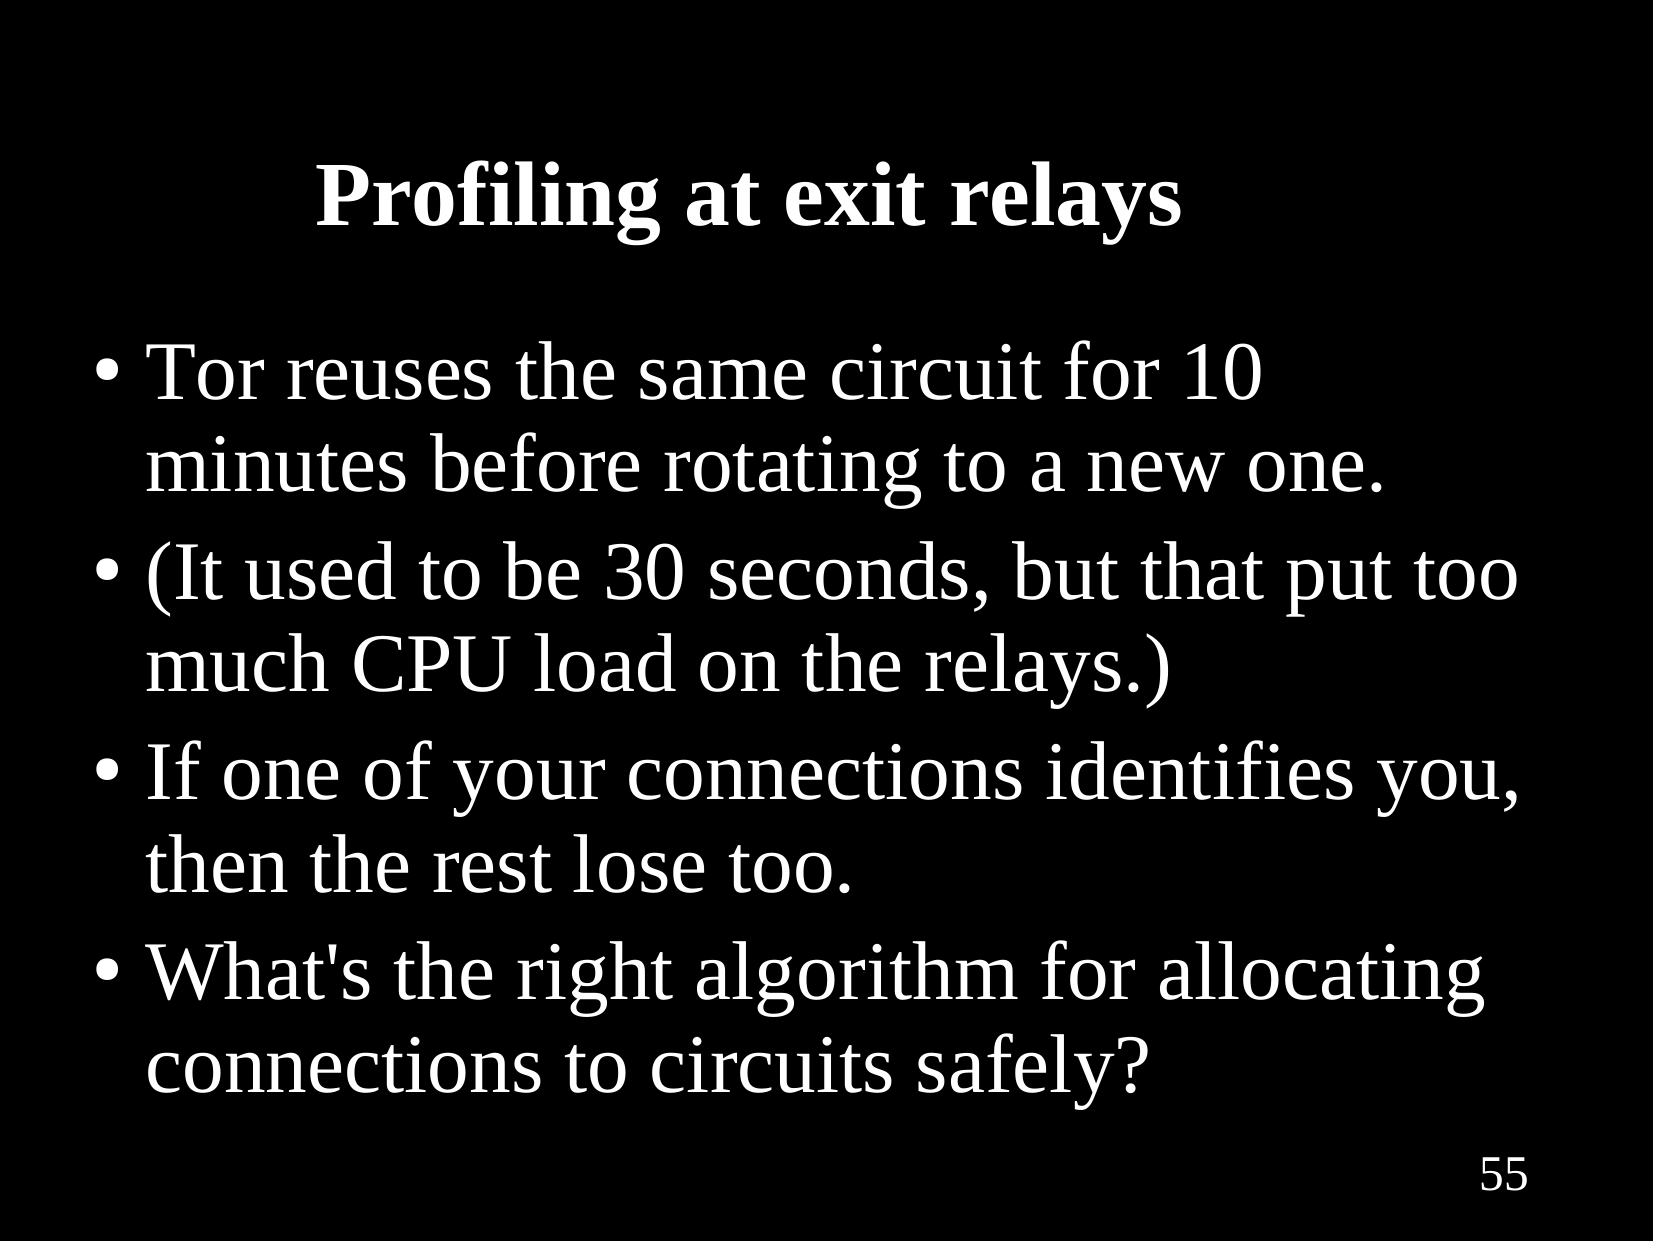

# Profiling at exit relays
Tor reuses the same circuit for 10 minutes before rotating to a new one.
(It used to be 30 seconds, but that put too much CPU load on the relays.)
If one of your connections identifies you, then the rest lose too.
What's the right algorithm for allocating connections to circuits safely?